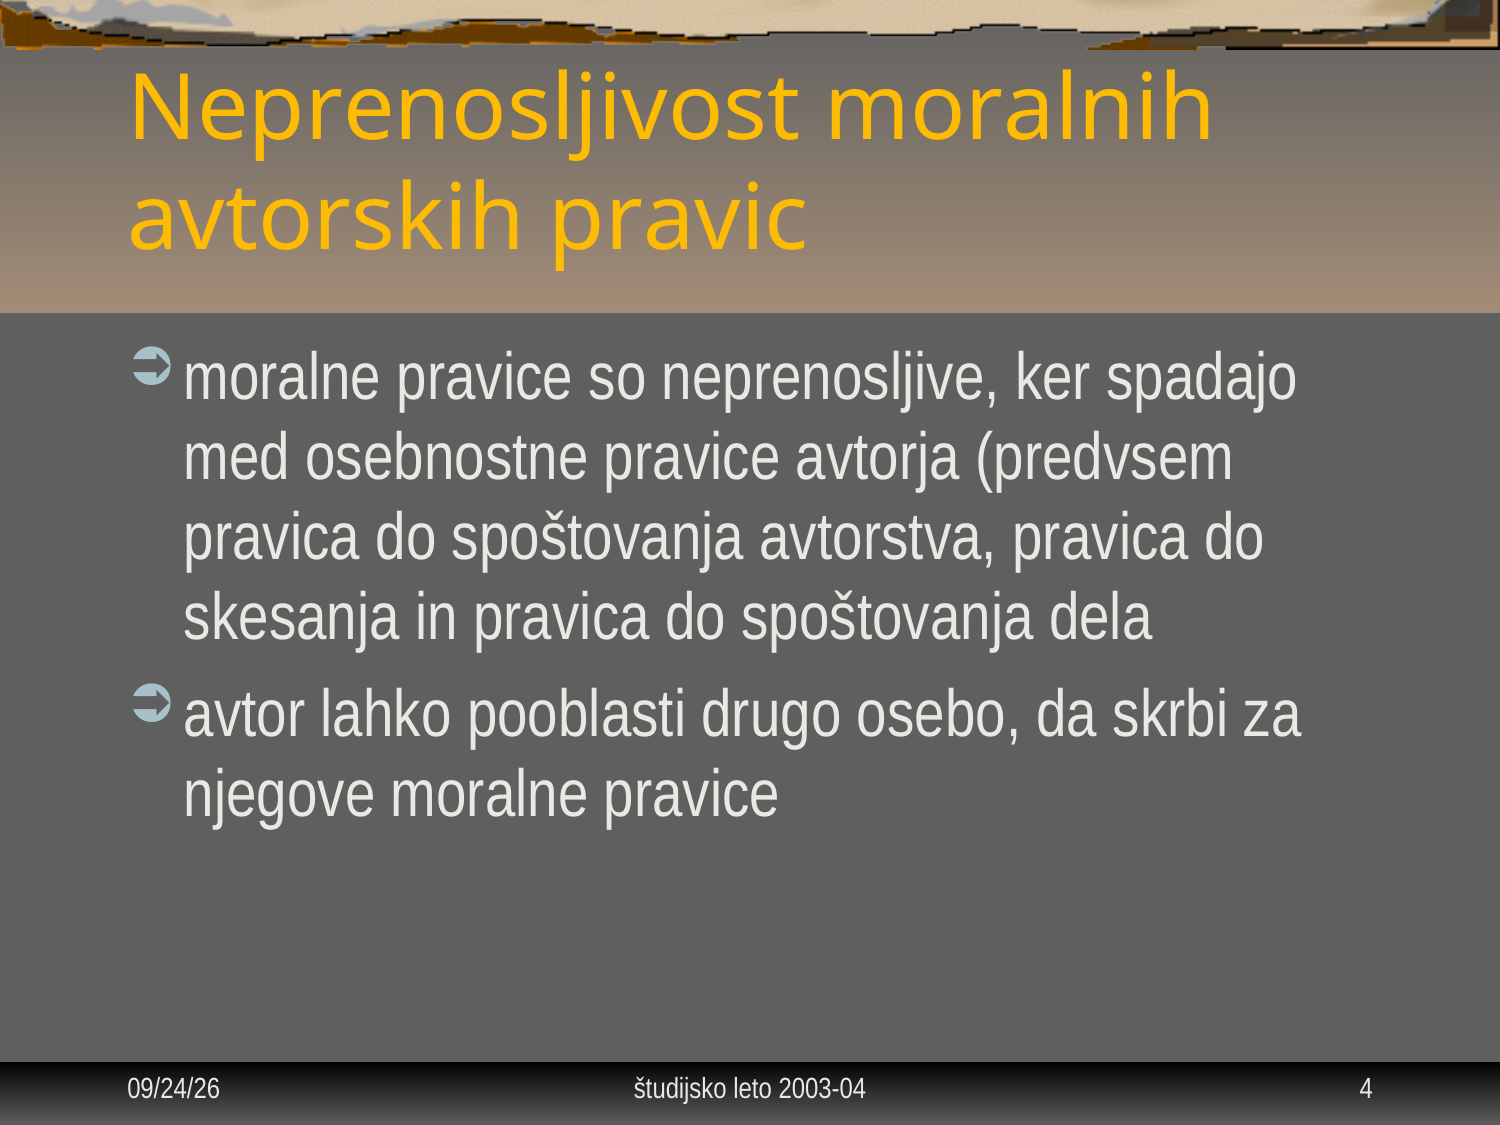

# Neprenosljivost moralnih avtorskih pravic
moralne pravice so neprenosljive, ker spadajo med osebnostne pravice avtorja (predvsem pravica do spoštovanja avtorstva, pravica do skesanja in pravica do spoštovanja dela
avtor lahko pooblasti drugo osebo, da skrbi za njegove moralne pravice
študijsko leto 2003-04